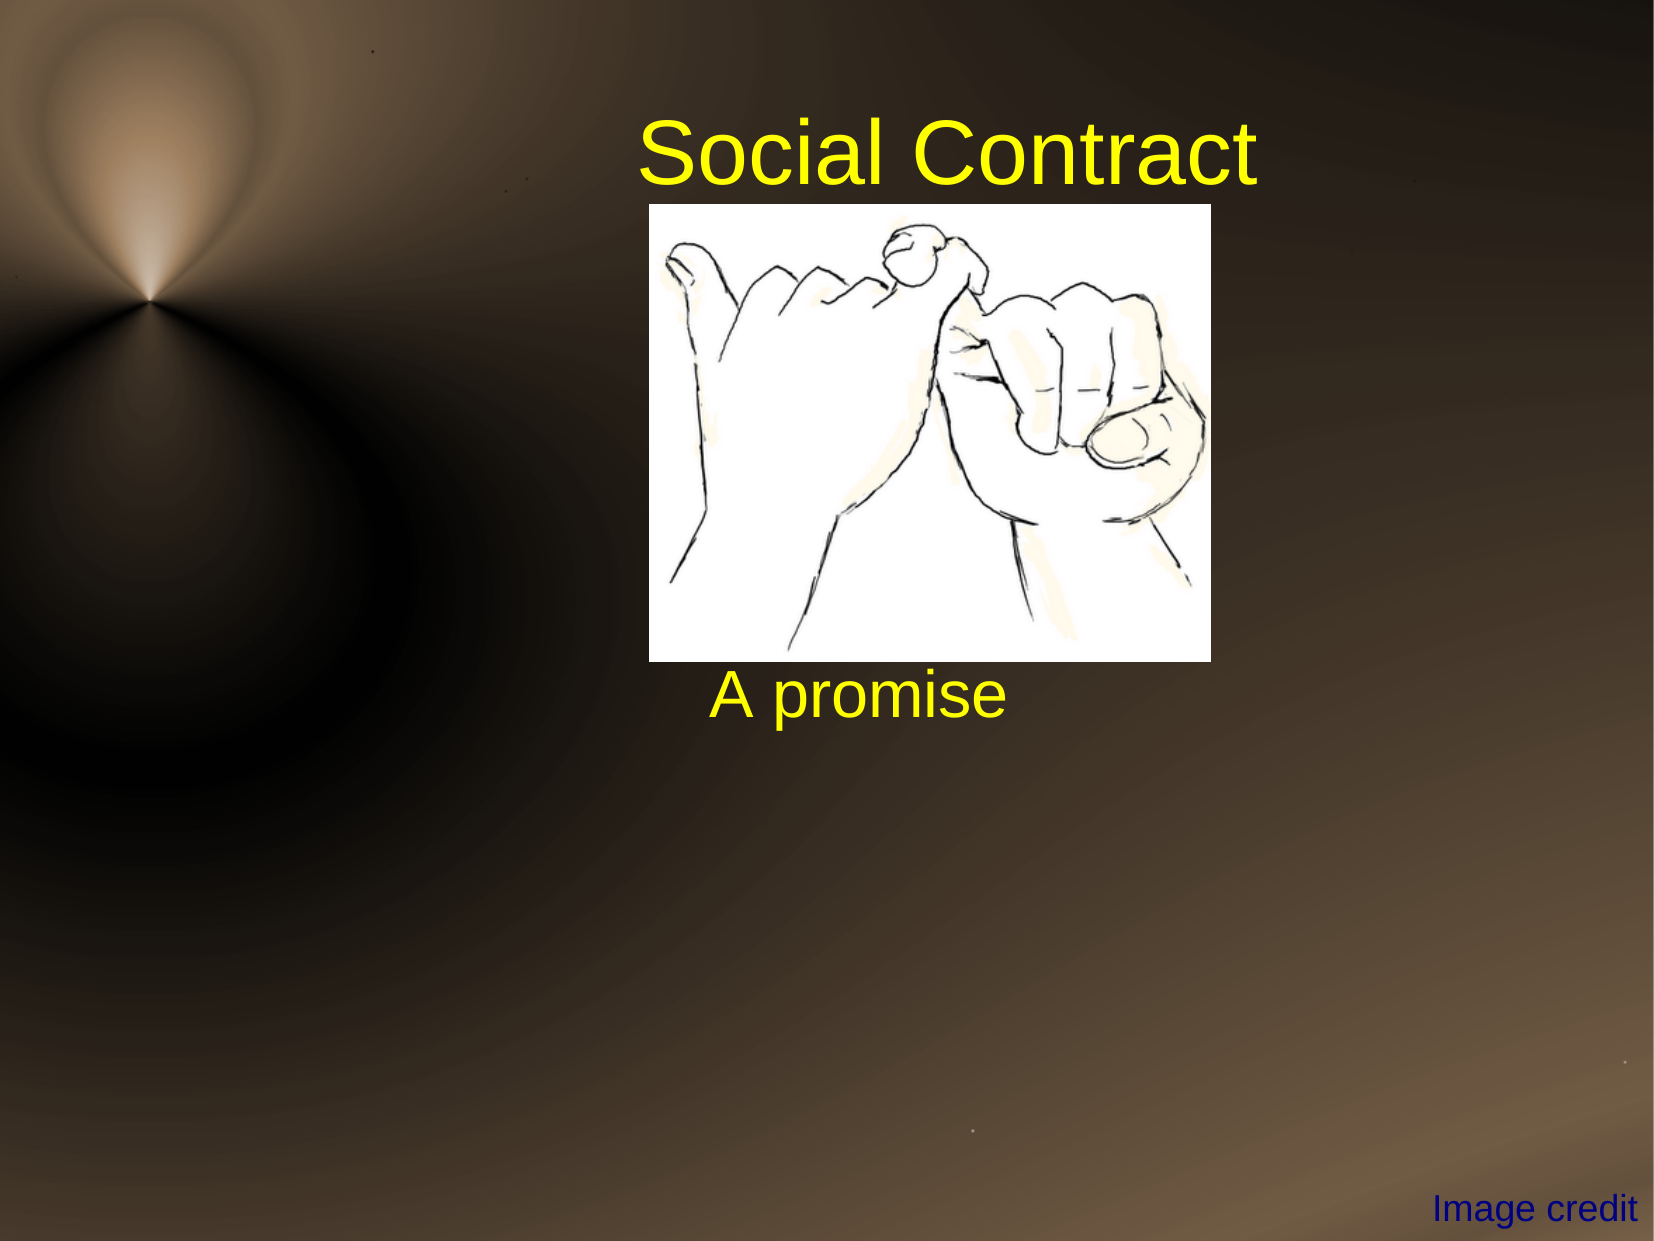

# Social Contract
A promise
Image credit